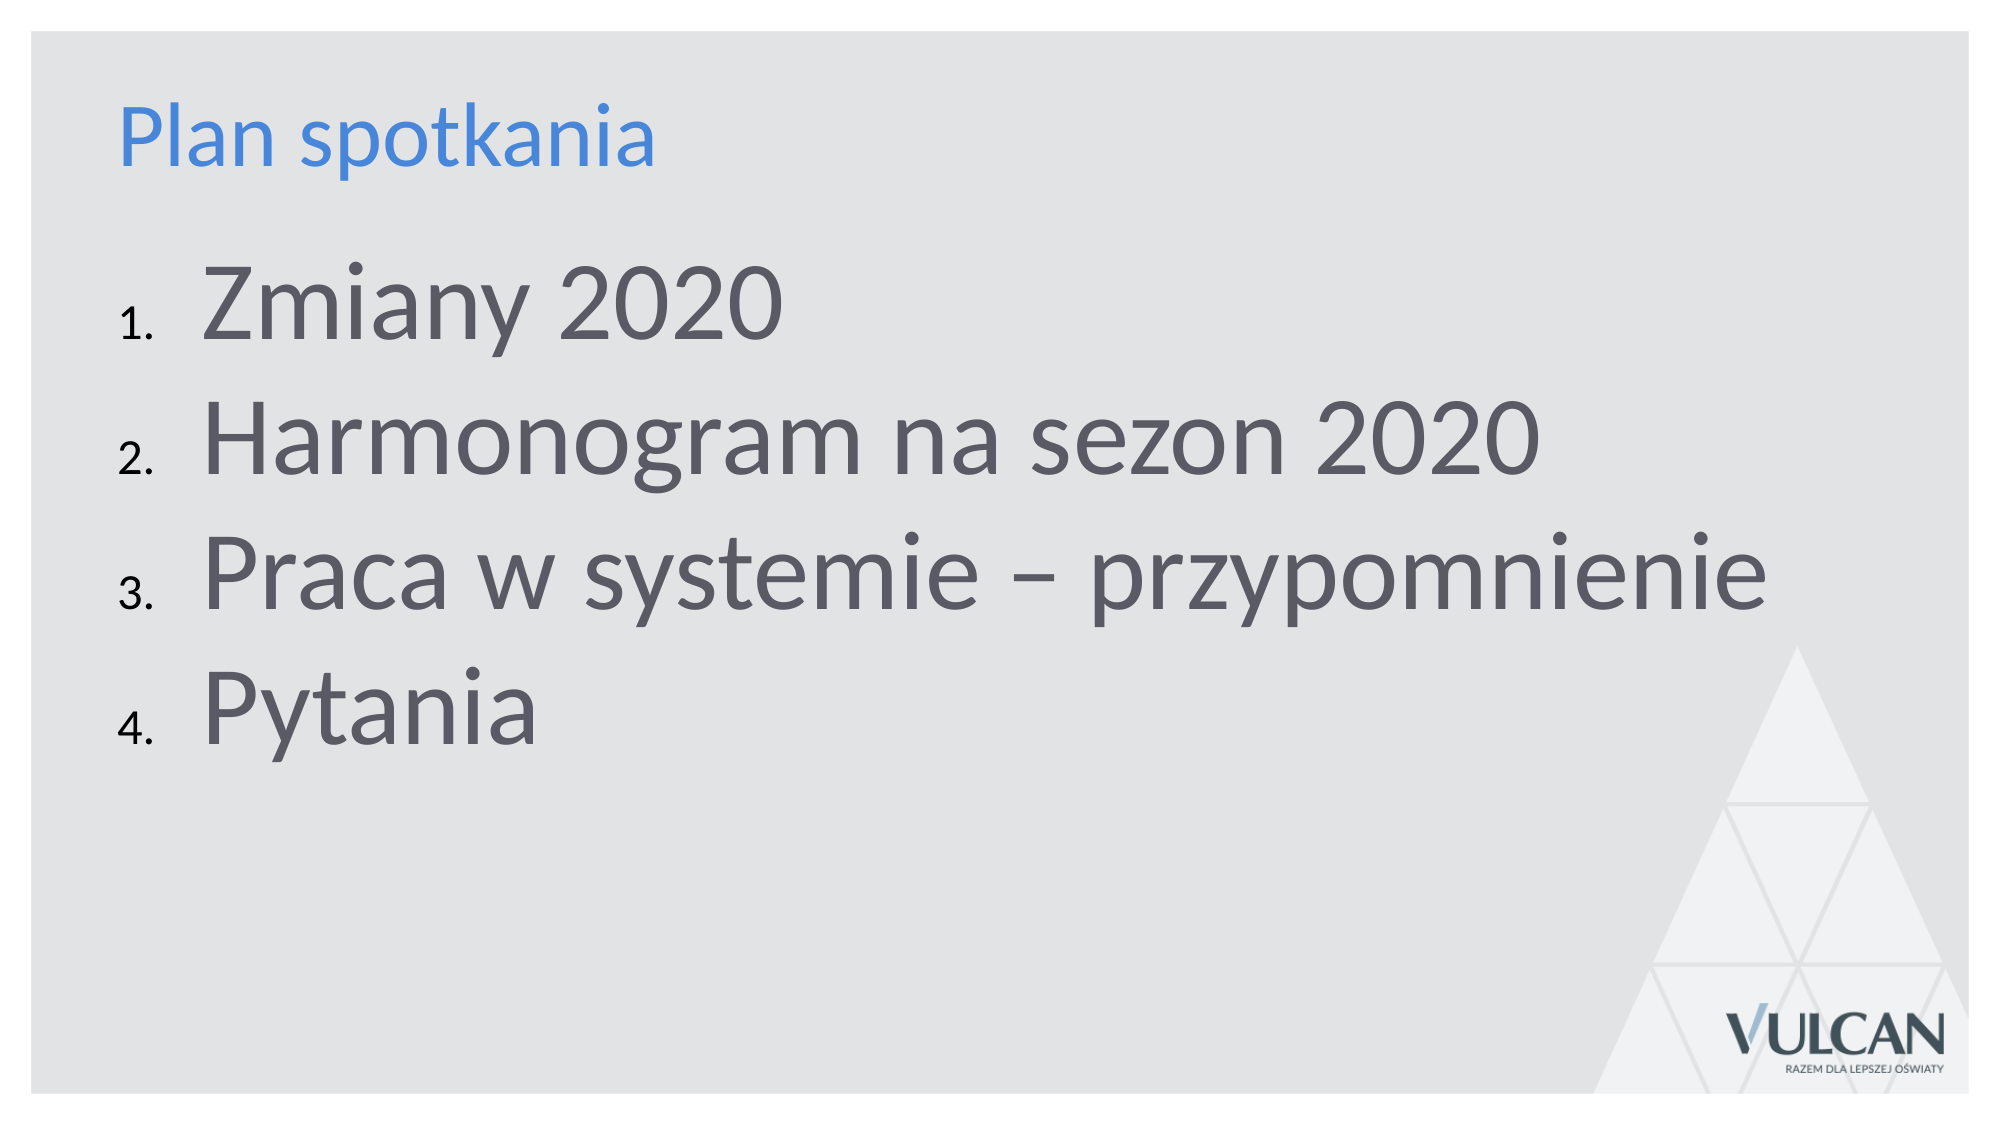

# Plan spotkania
Zmiany 2020
Harmonogram na sezon 2020
Praca w systemie – przypomnienie
Pytania